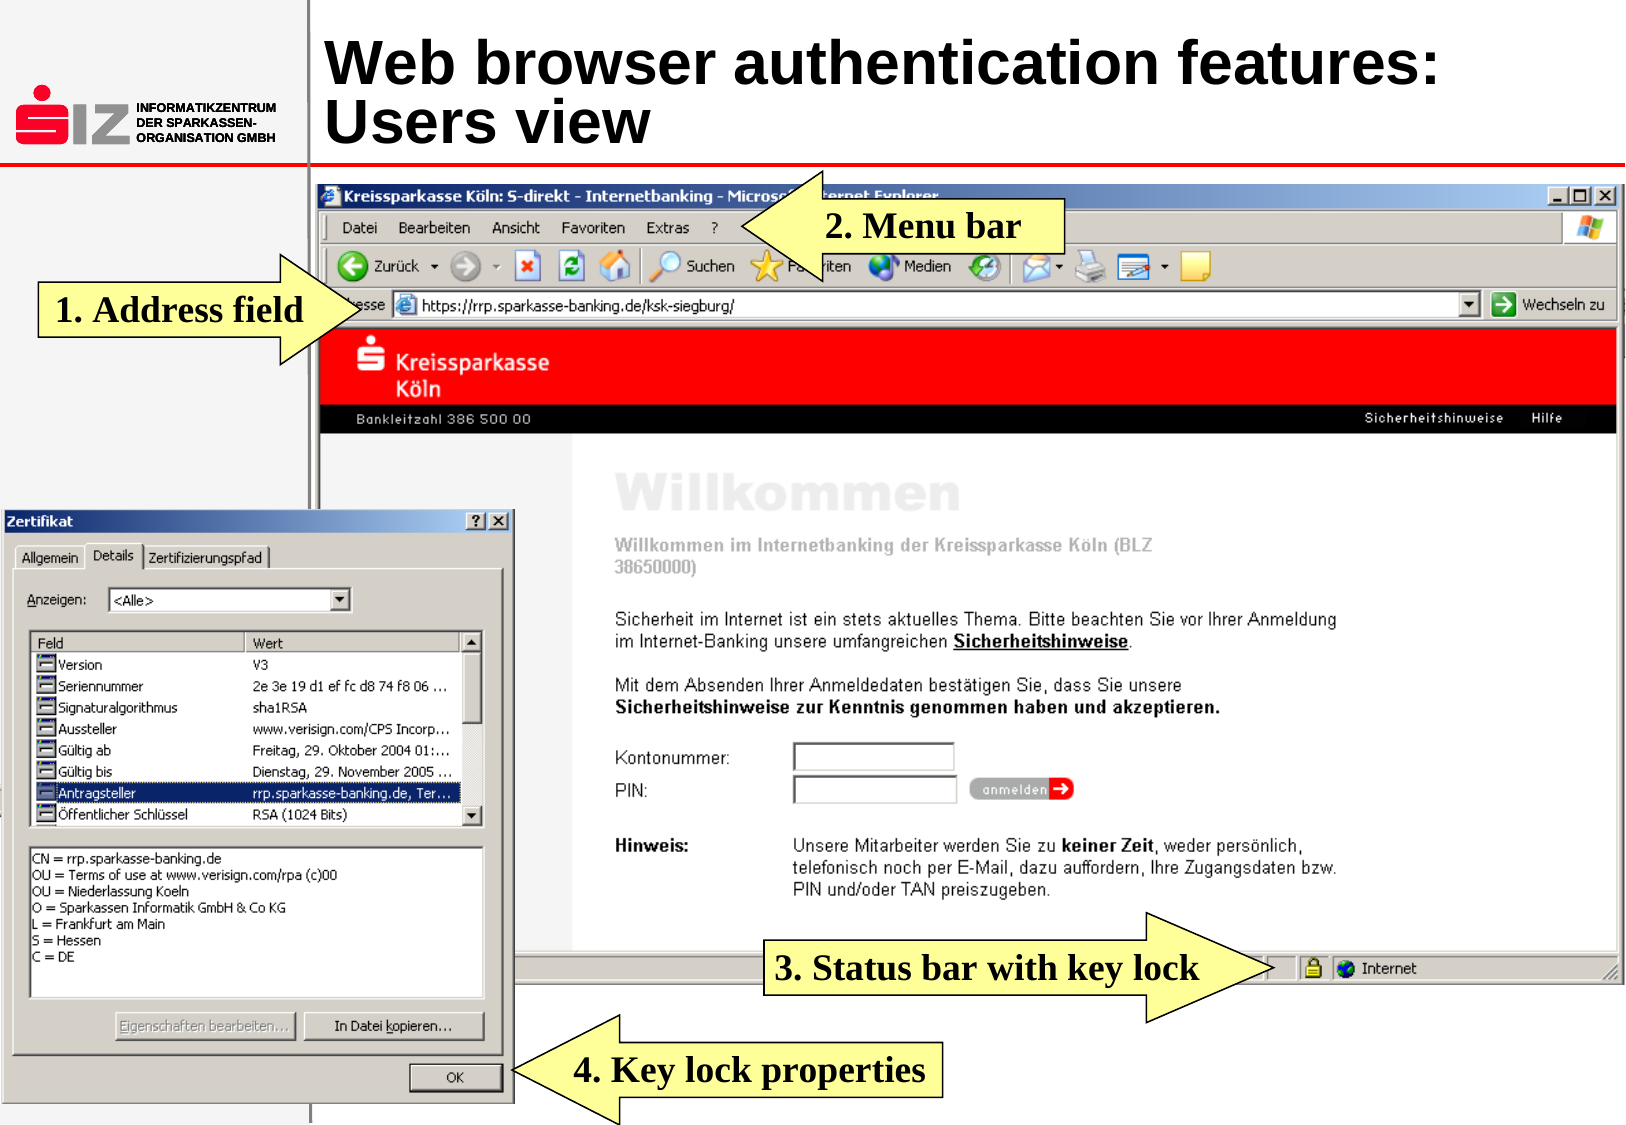

# Web browser authentication features: Users view
2. Menu bar
1. Address field
3. Status bar with key lock
4. Key lock properties